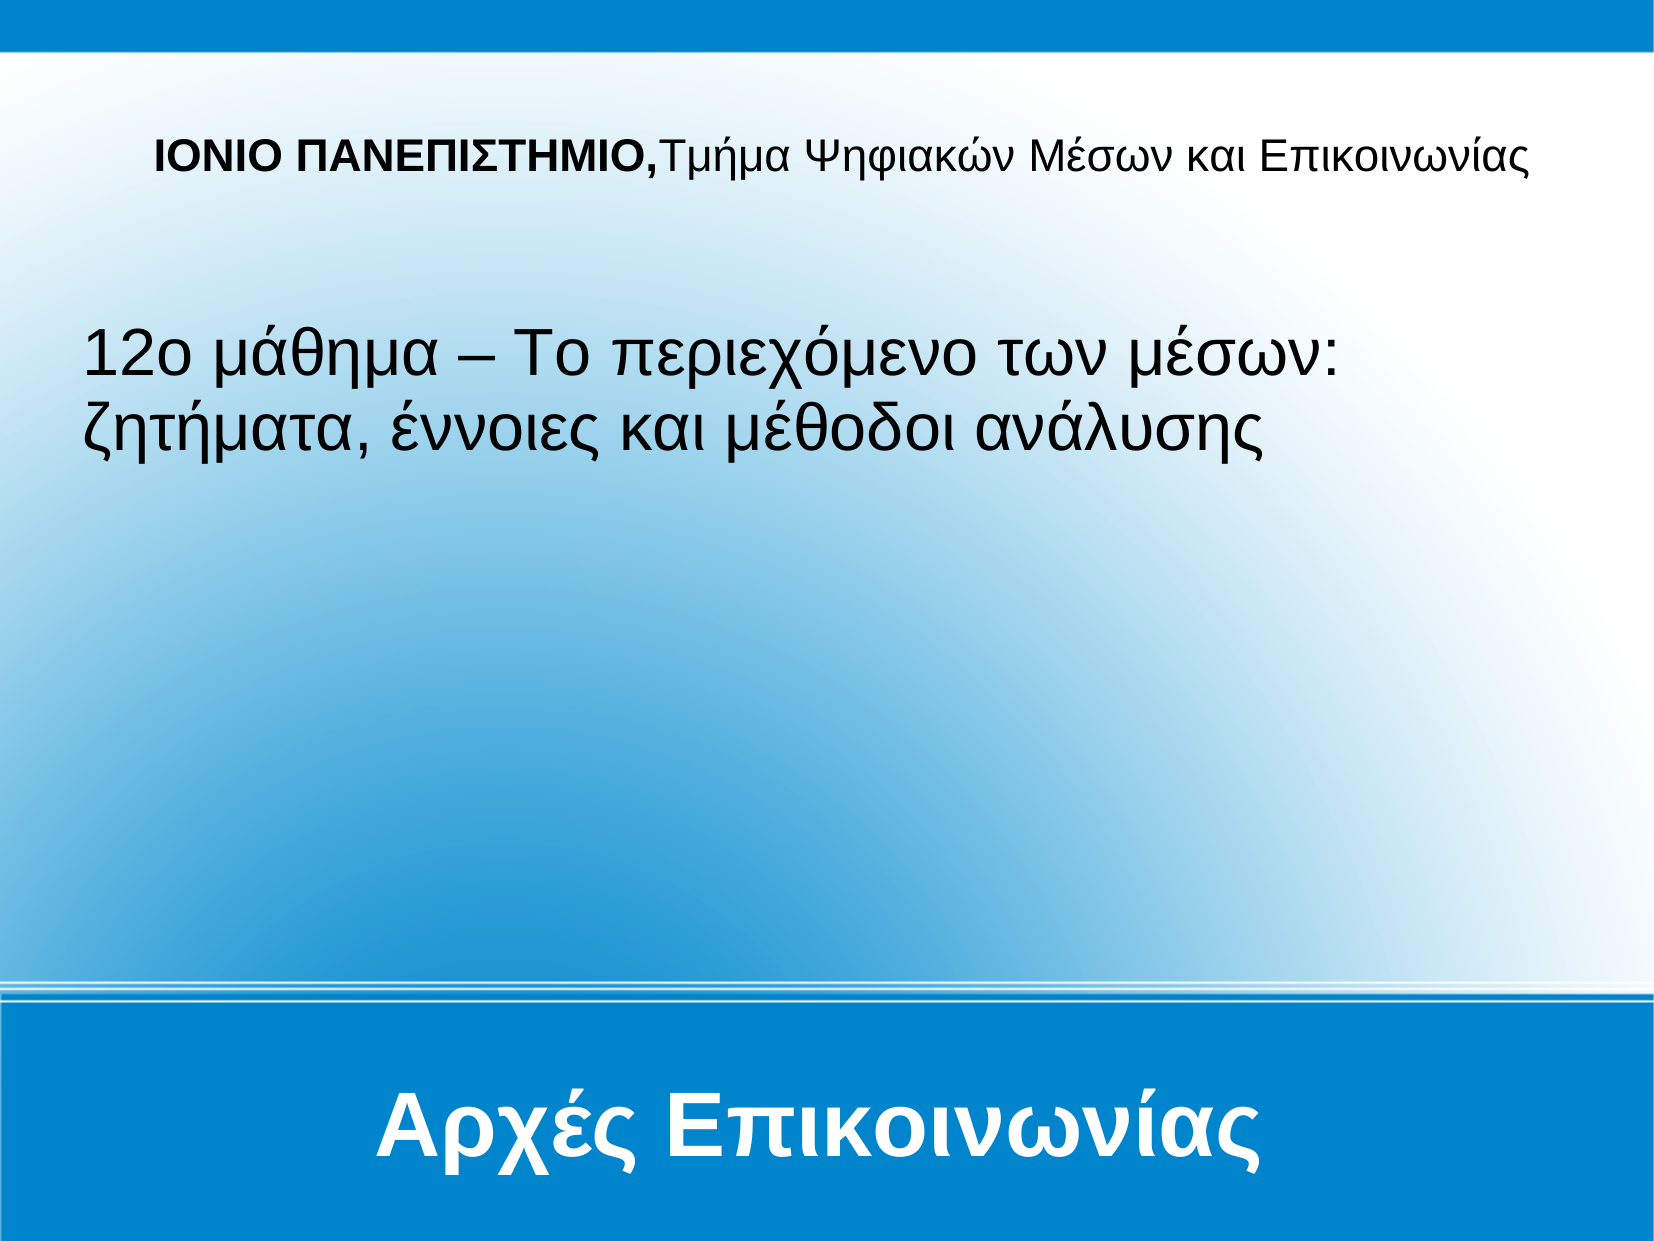

ΙΟΝΙΟ ΠΑΝΕΠΙΣΤΗΜΙΟ,Τμήμα Ψηφιακών Μέσων και Επικοινωνίας
12ο μάθημα – Το περιεχόμενο των μέσων: ζητήματα, έννοιες και μέθοδοι ανάλυσης
# Αρχές Επικοινωνίας